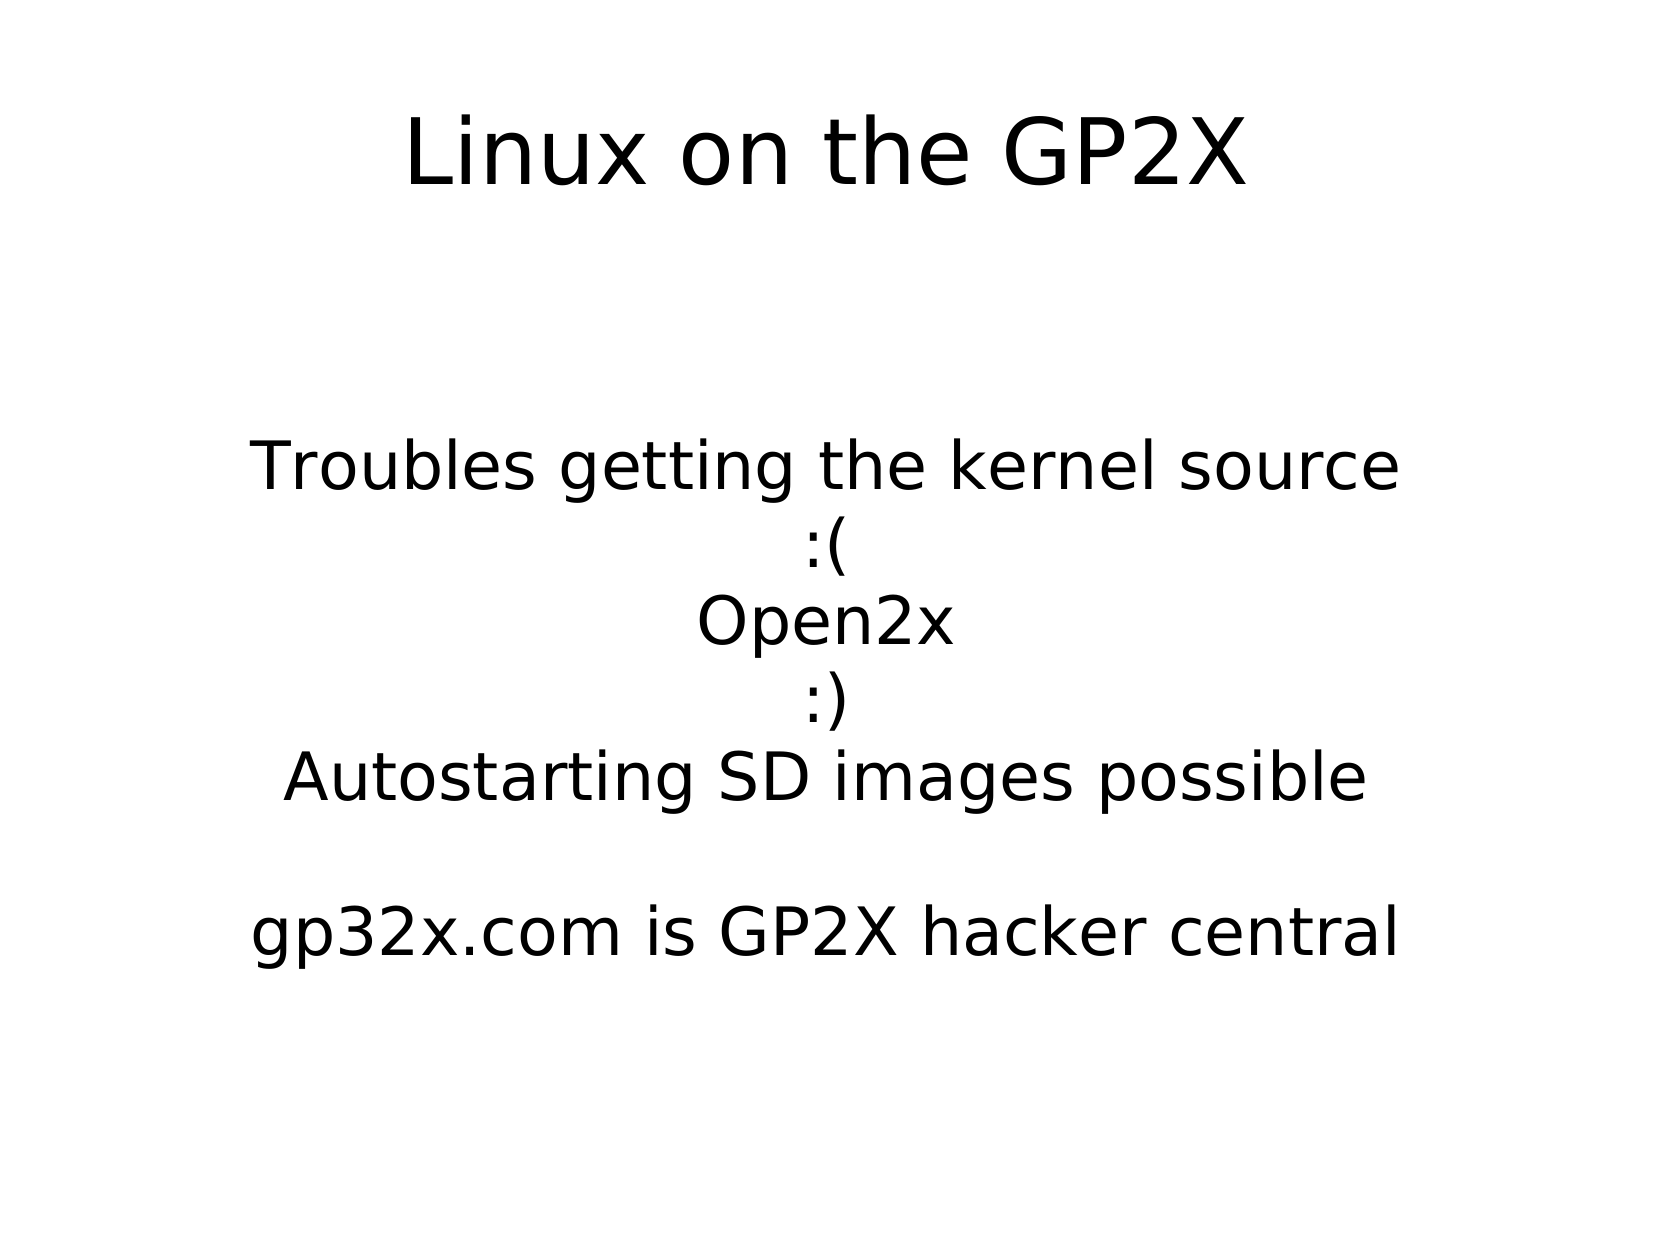

# Linux on the GP2X
Troubles getting the kernel source
:(
Open2x
:)
Autostarting SD images possible
gp32x.com is GP2X hacker central